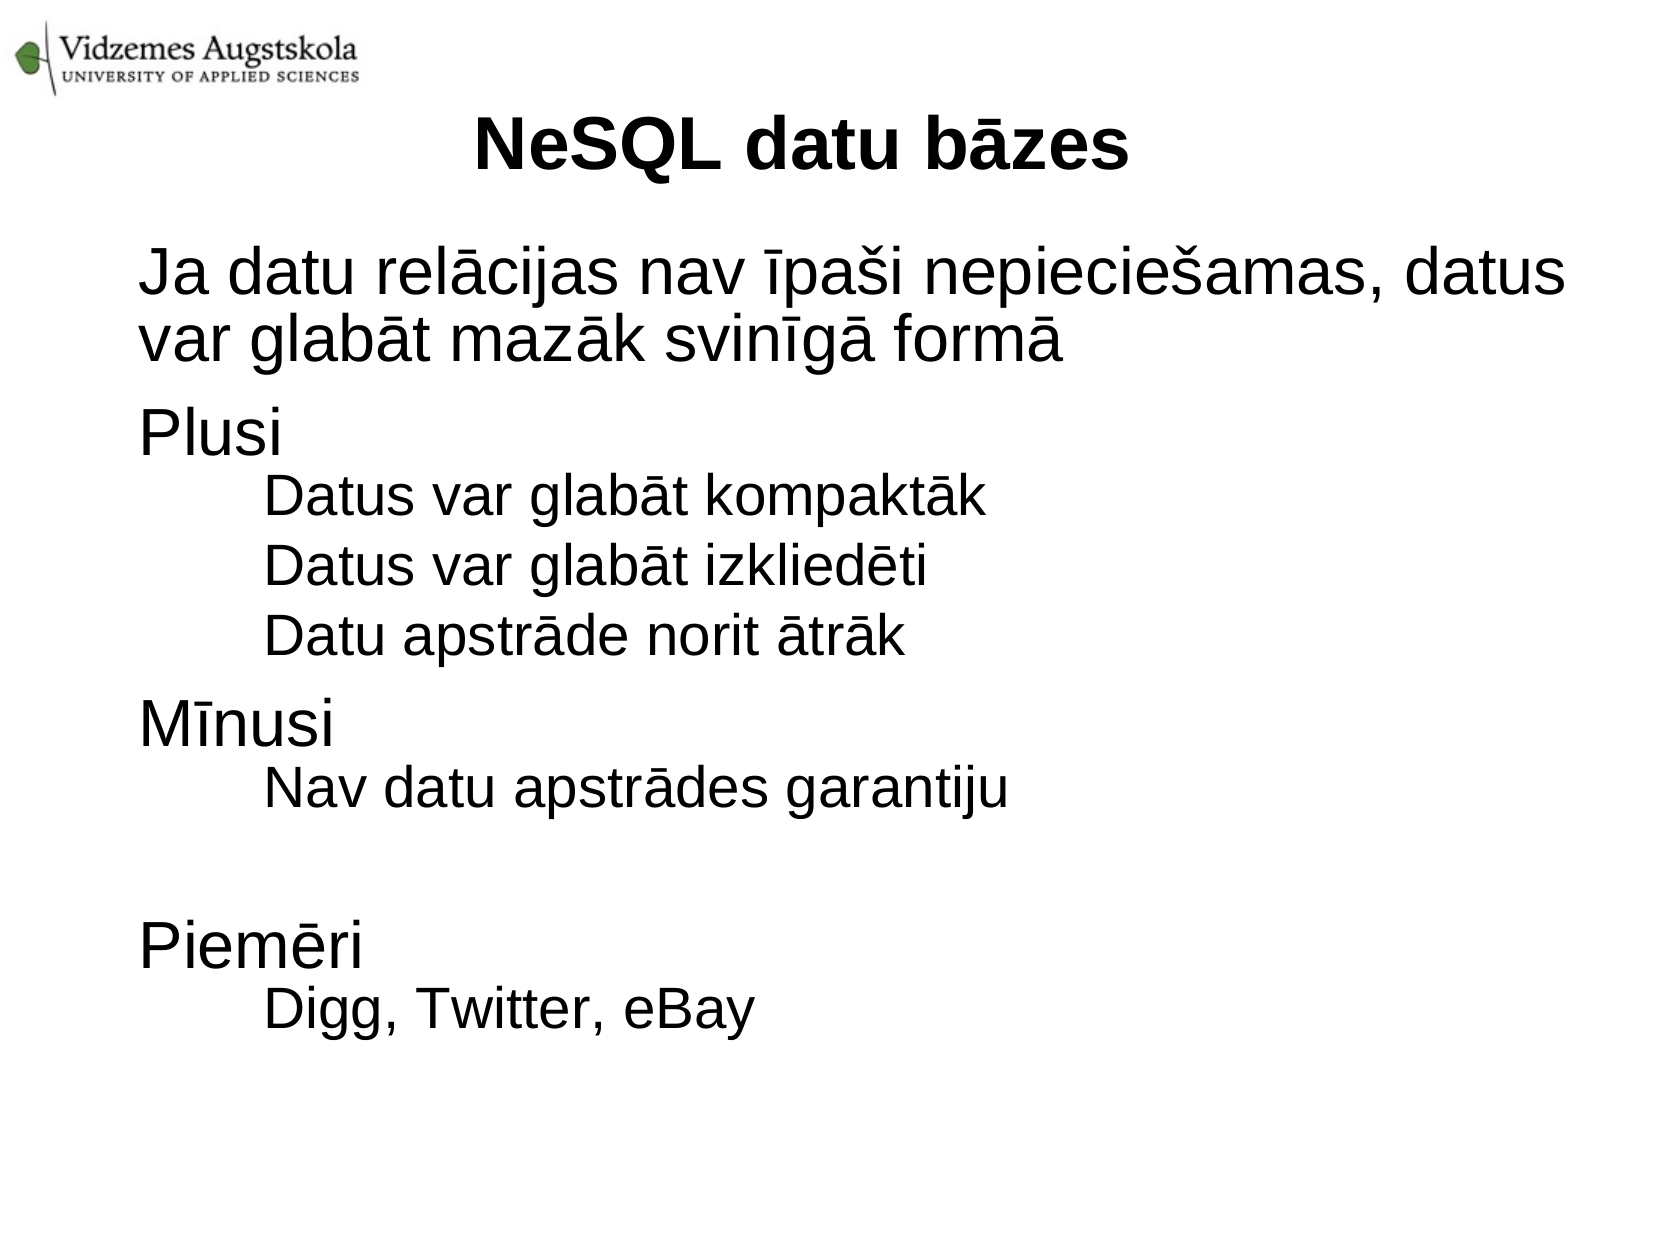

# NeSQL datu bāzes
Ja datu relācijas nav īpaši nepieciešamas, datus var glabāt mazāk svinīgā formā
Plusi
Datus var glabāt kompaktāk
Datus var glabāt izkliedēti
Datu apstrāde norit ātrāk
Mīnusi
Nav datu apstrādes garantiju
Piemēri
Digg, Twitter, eBay